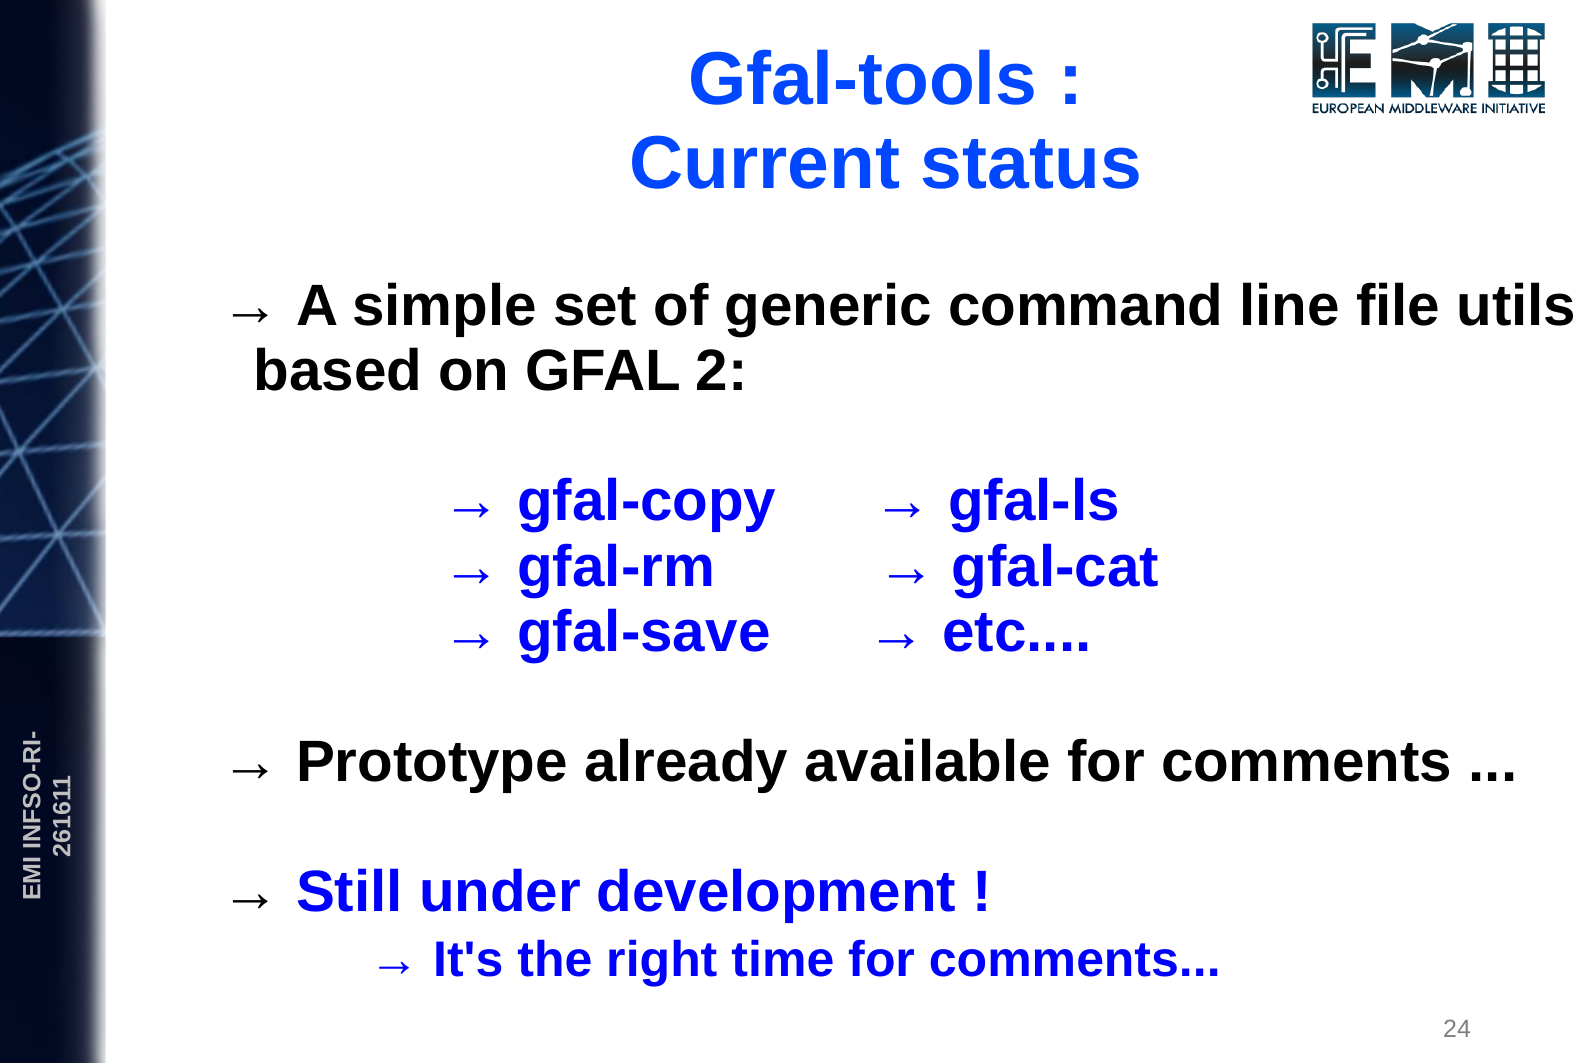

Gfal-tools :
Current status
→ A simple set of generic command line file utils  based on GFAL 2:
			→ gfal-copy → gfal-ls
			→ gfal-rm → gfal-cat
			→ gfal-save → etc....
→ Prototype already available for comments ...
→ Still under development !
		→ It's the right time for comments...
24